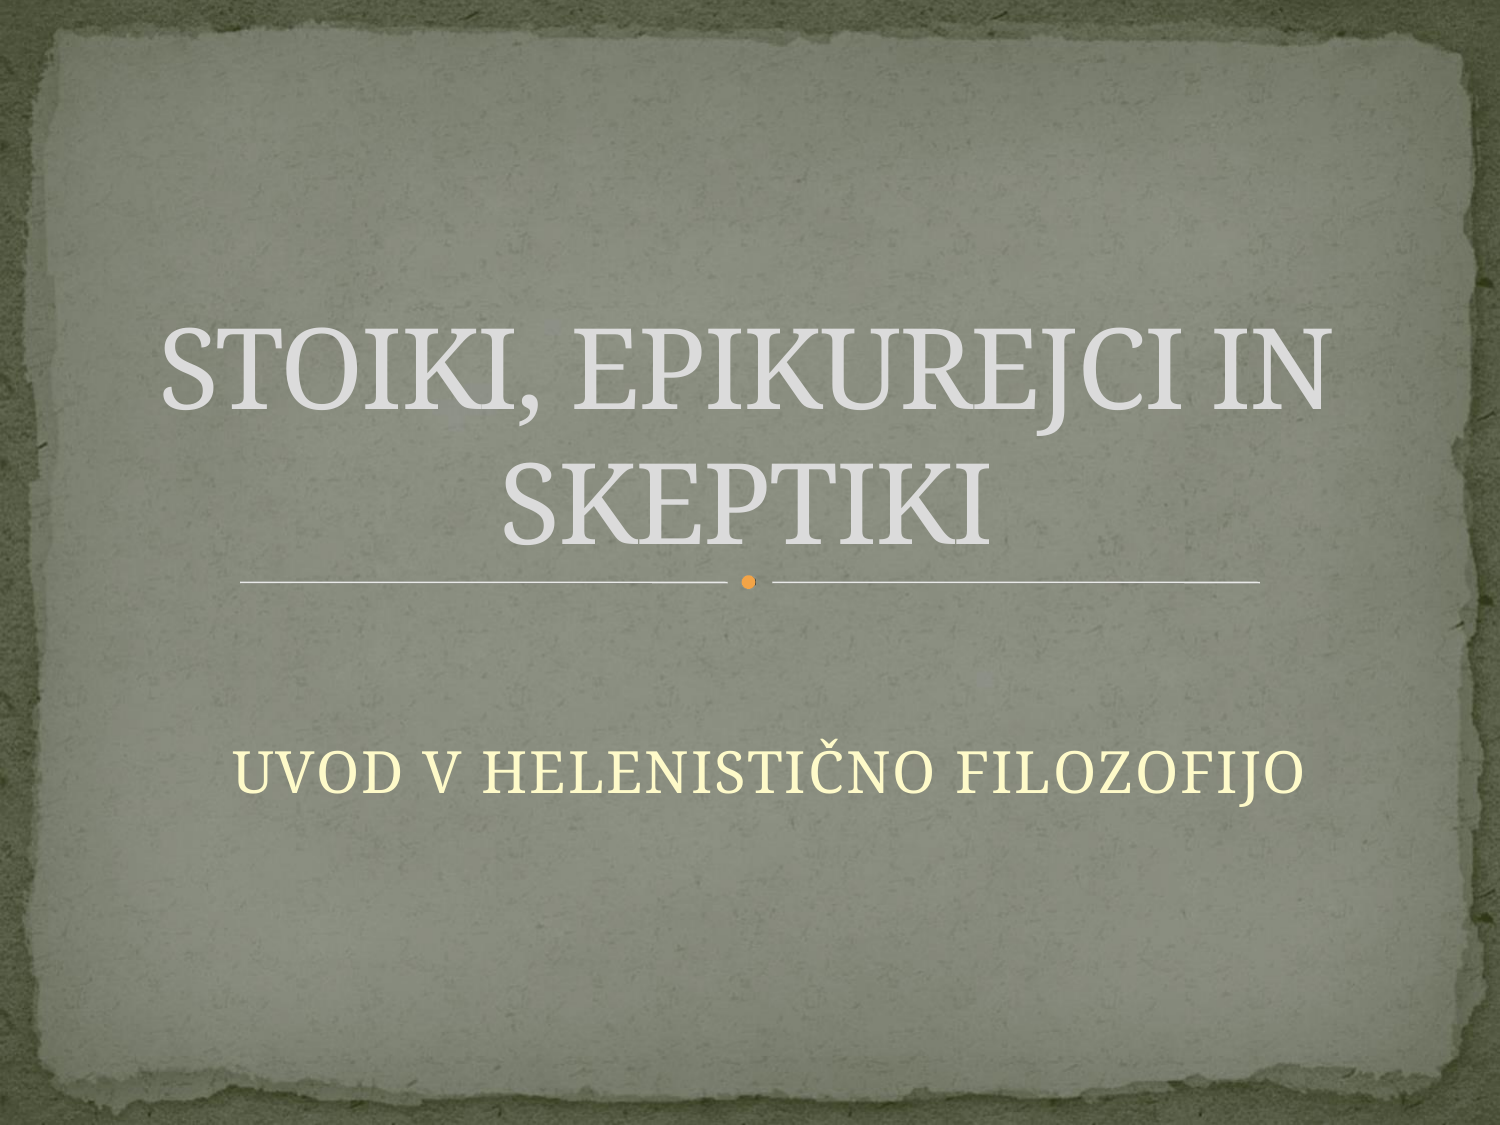

STOIKI, EPIKUREJCI IN SKEPTIKI
# UVOD V HELENISTIČNO FILOZOFIJO